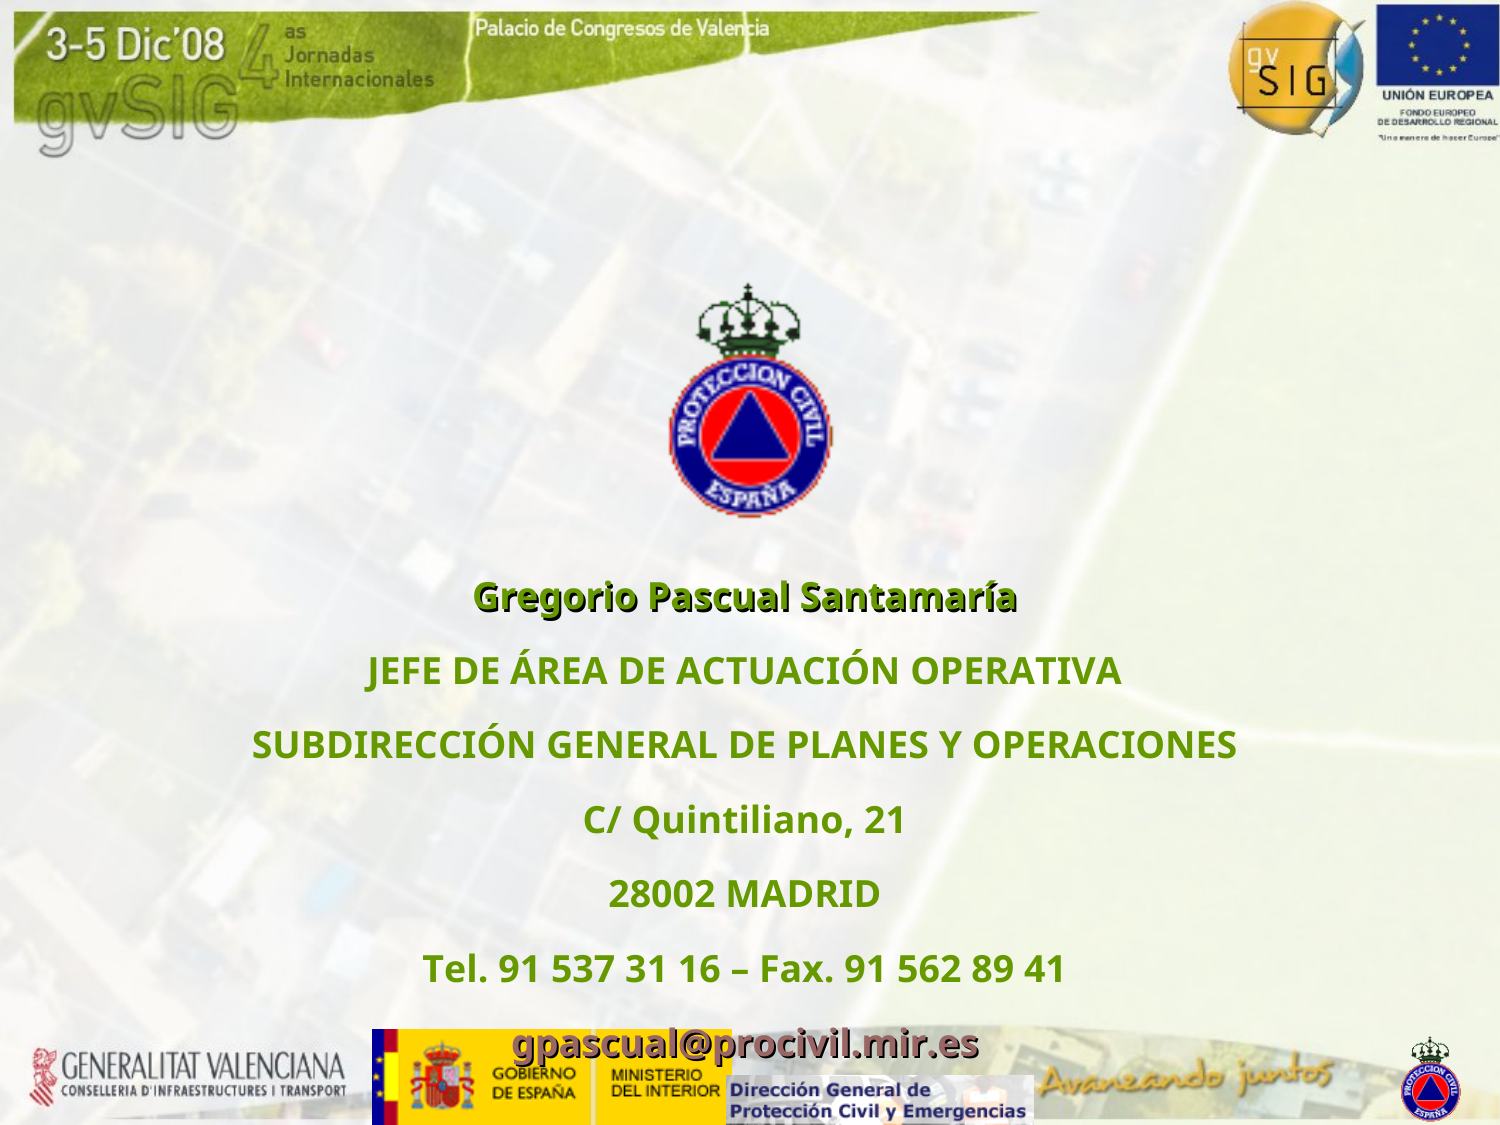

Gregorio Pascual Santamaría
JEFE DE ÁREA DE ACTUACIÓN OPERATIVA
SUBDIRECCIÓN GENERAL DE PLANES Y OPERACIONES
C/ Quintiliano, 21
28002 MADRID
Tel. 91 537 31 16 – Fax. 91 562 89 41
gpascual@procivil.mir.es